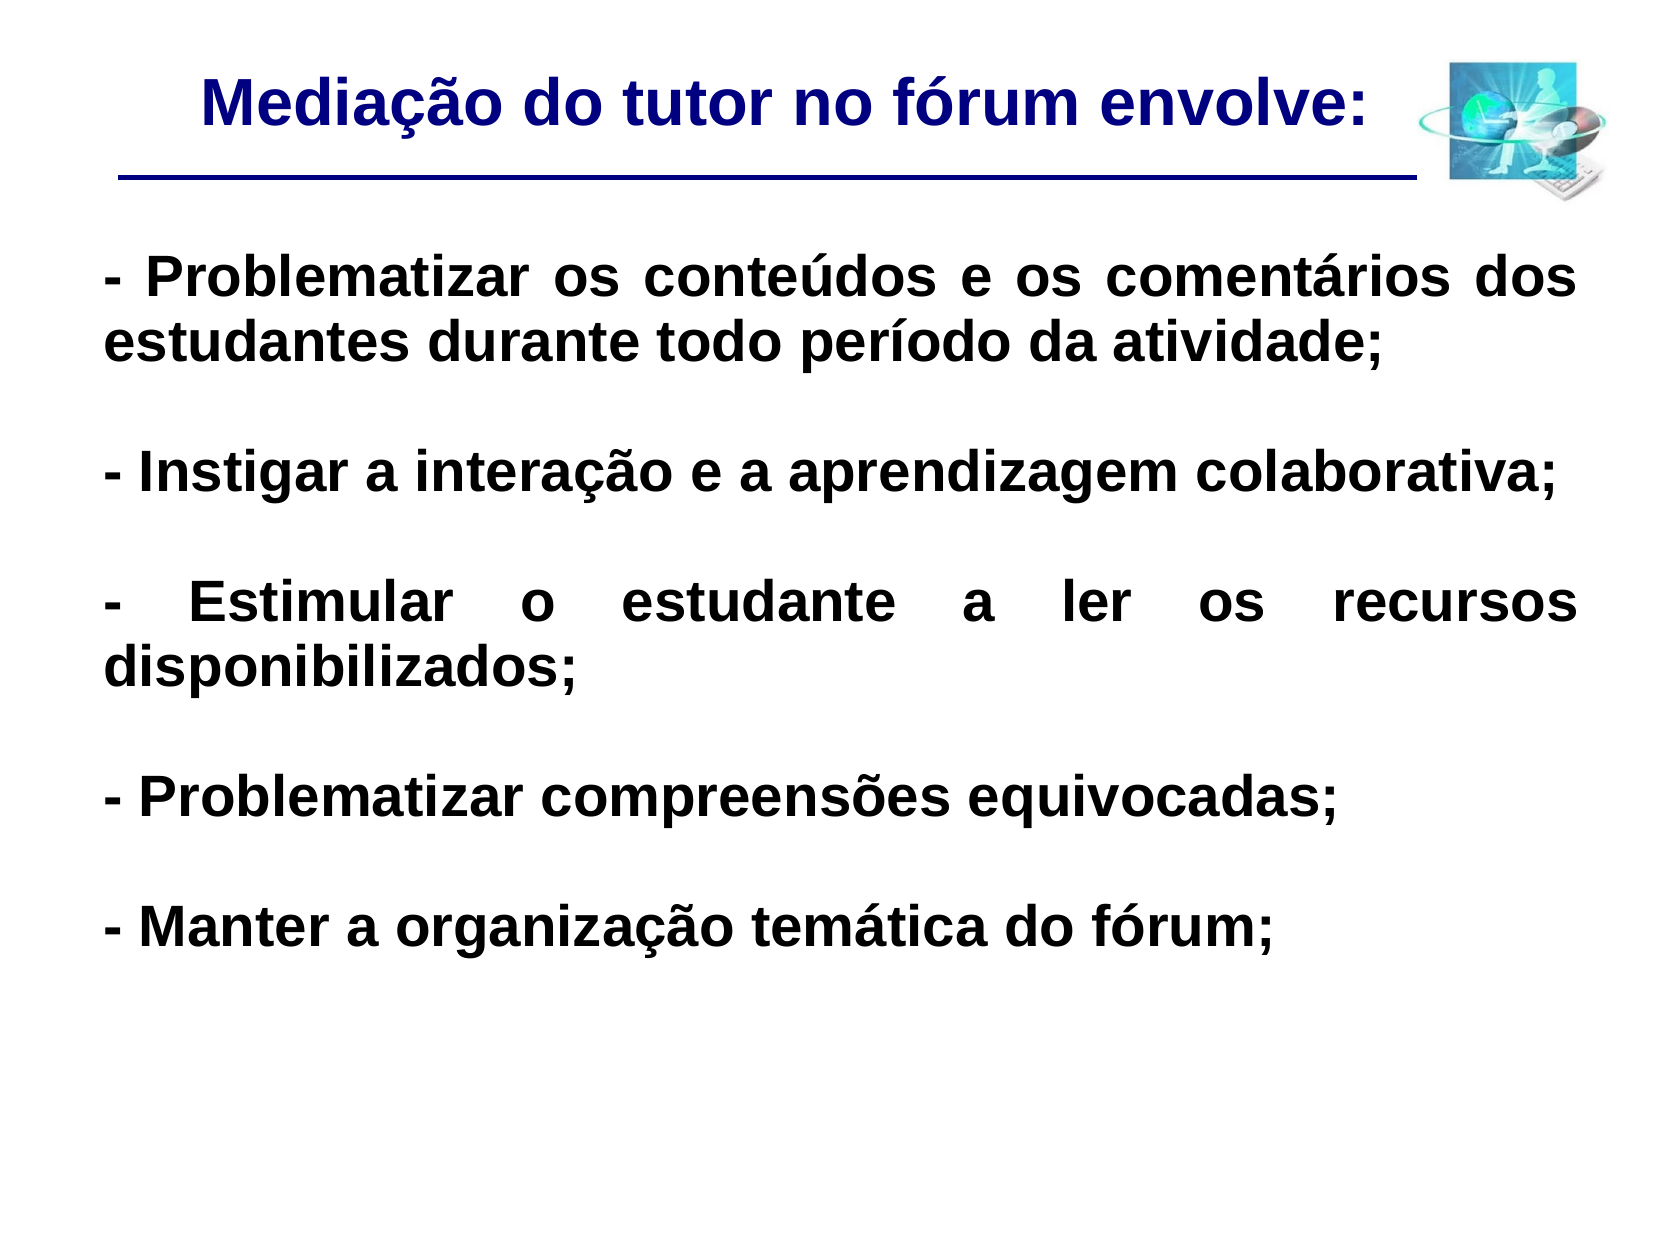

Mediação do tutor no fórum envolve:
- Problematizar os conteúdos e os comentários dos estudantes durante todo período da atividade;
- Instigar a interação e a aprendizagem colaborativa;
- Estimular o estudante a ler os recursos disponibilizados;
- Problematizar compreensões equivocadas;
- Manter a organização temática do fórum;